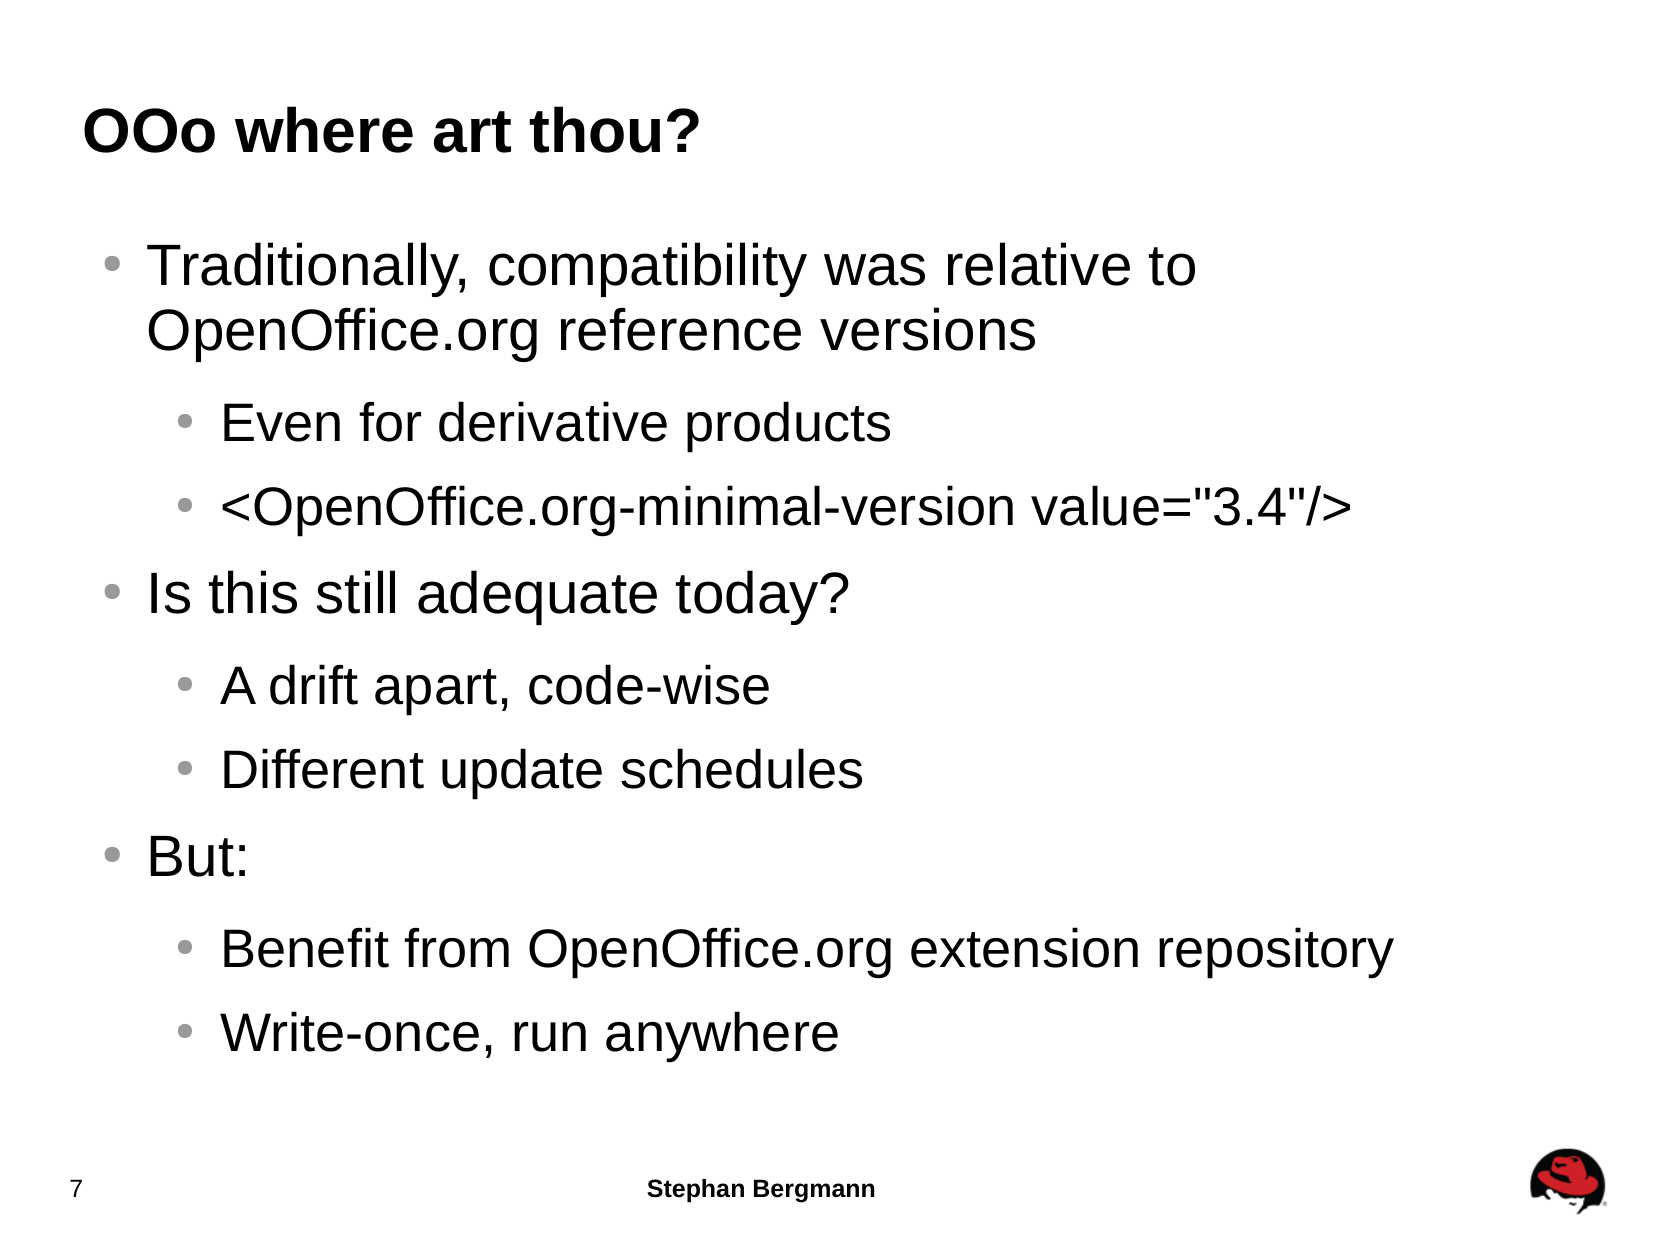

# OOo where art thou?
Traditionally, compatibility was relative to OpenOffice.org reference versions
Even for derivative products
<OpenOffice.org-minimal-version value="3.4"/>
Is this still adequate today?
A drift apart, code-wise
Different update schedules
But:
Benefit from OpenOffice.org extension repository
Write-once, run anywhere